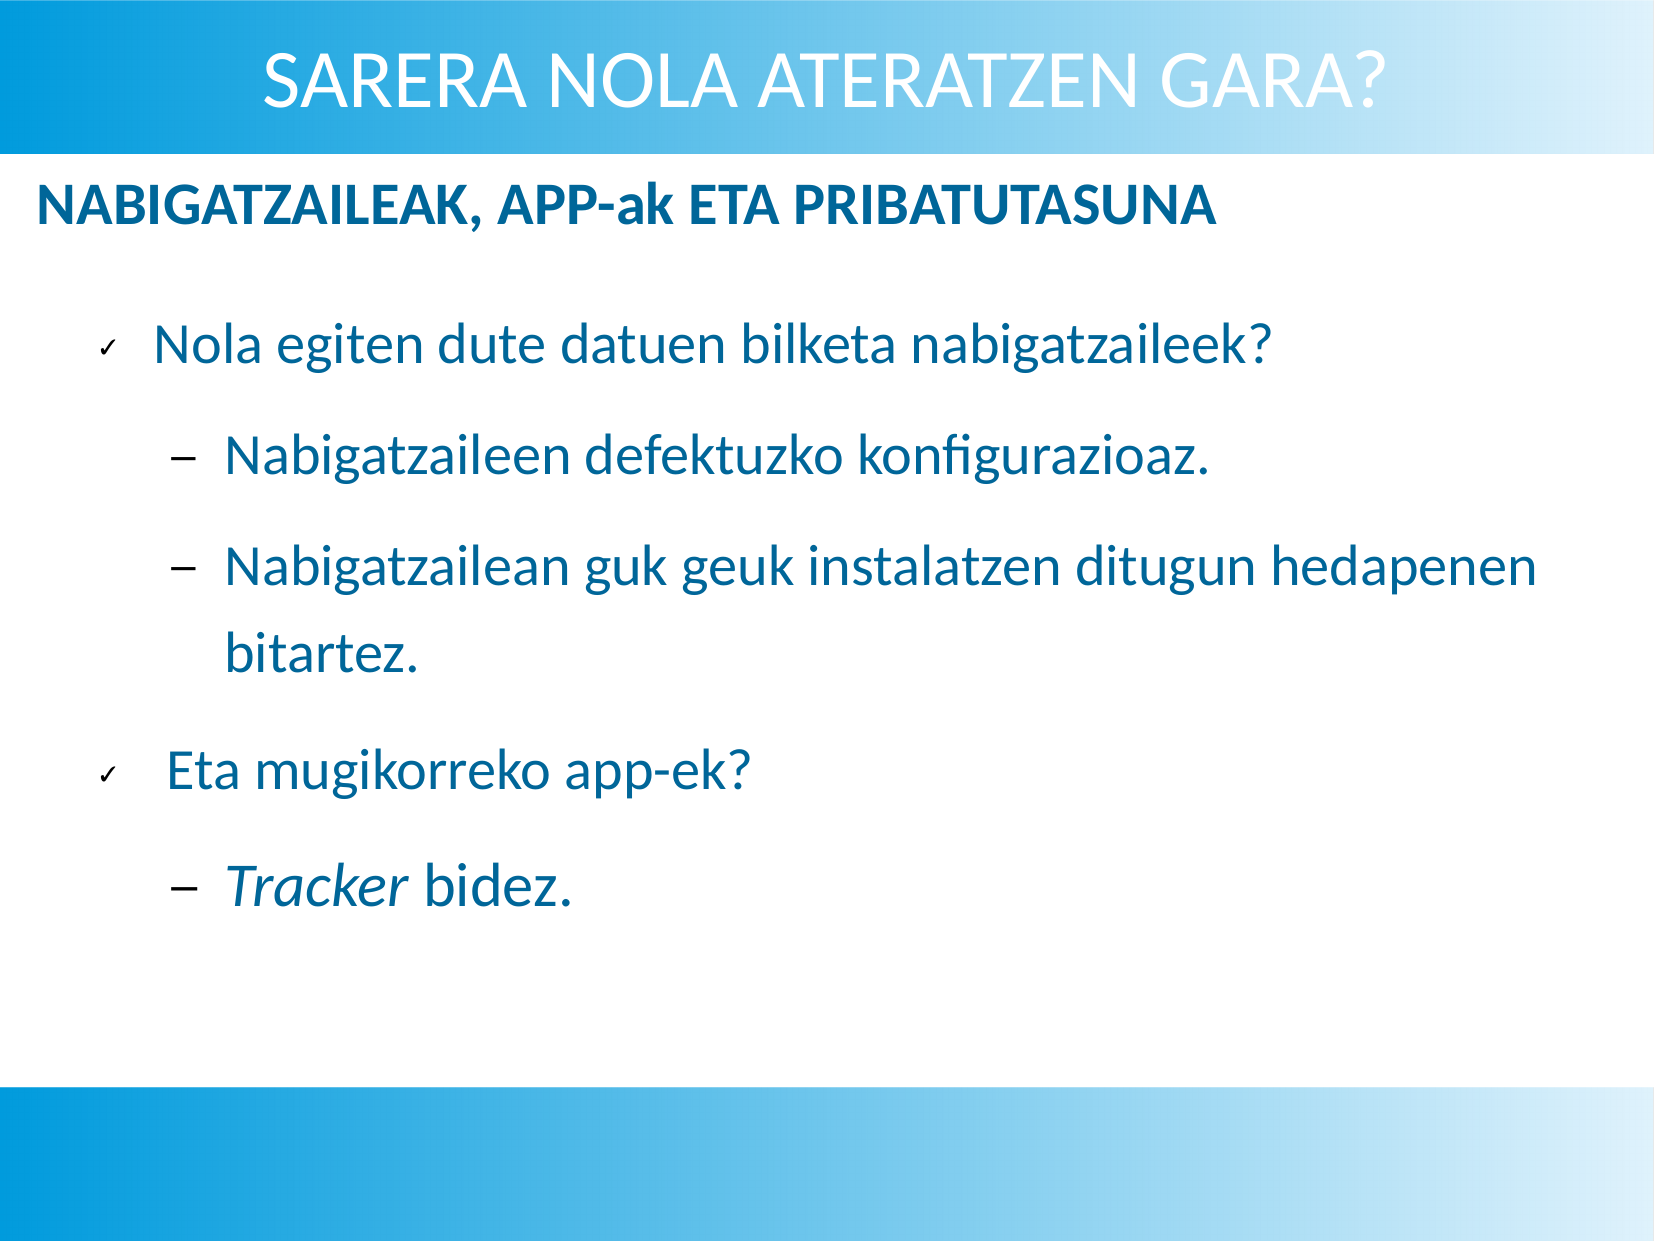

# SARERA NOLA ATERATZEN GARA?
NABIGATZAILEAK, APP-ak ETA PRIBATUTASUNA
Nola egiten dute datuen bilketa nabigatzaileek?
Nabigatzaileen defektuzko konfigurazioaz.
Nabigatzailean guk geuk instalatzen ditugun hedapenen bitartez.
 Eta mugikorreko app-ek?
Tracker bidez.